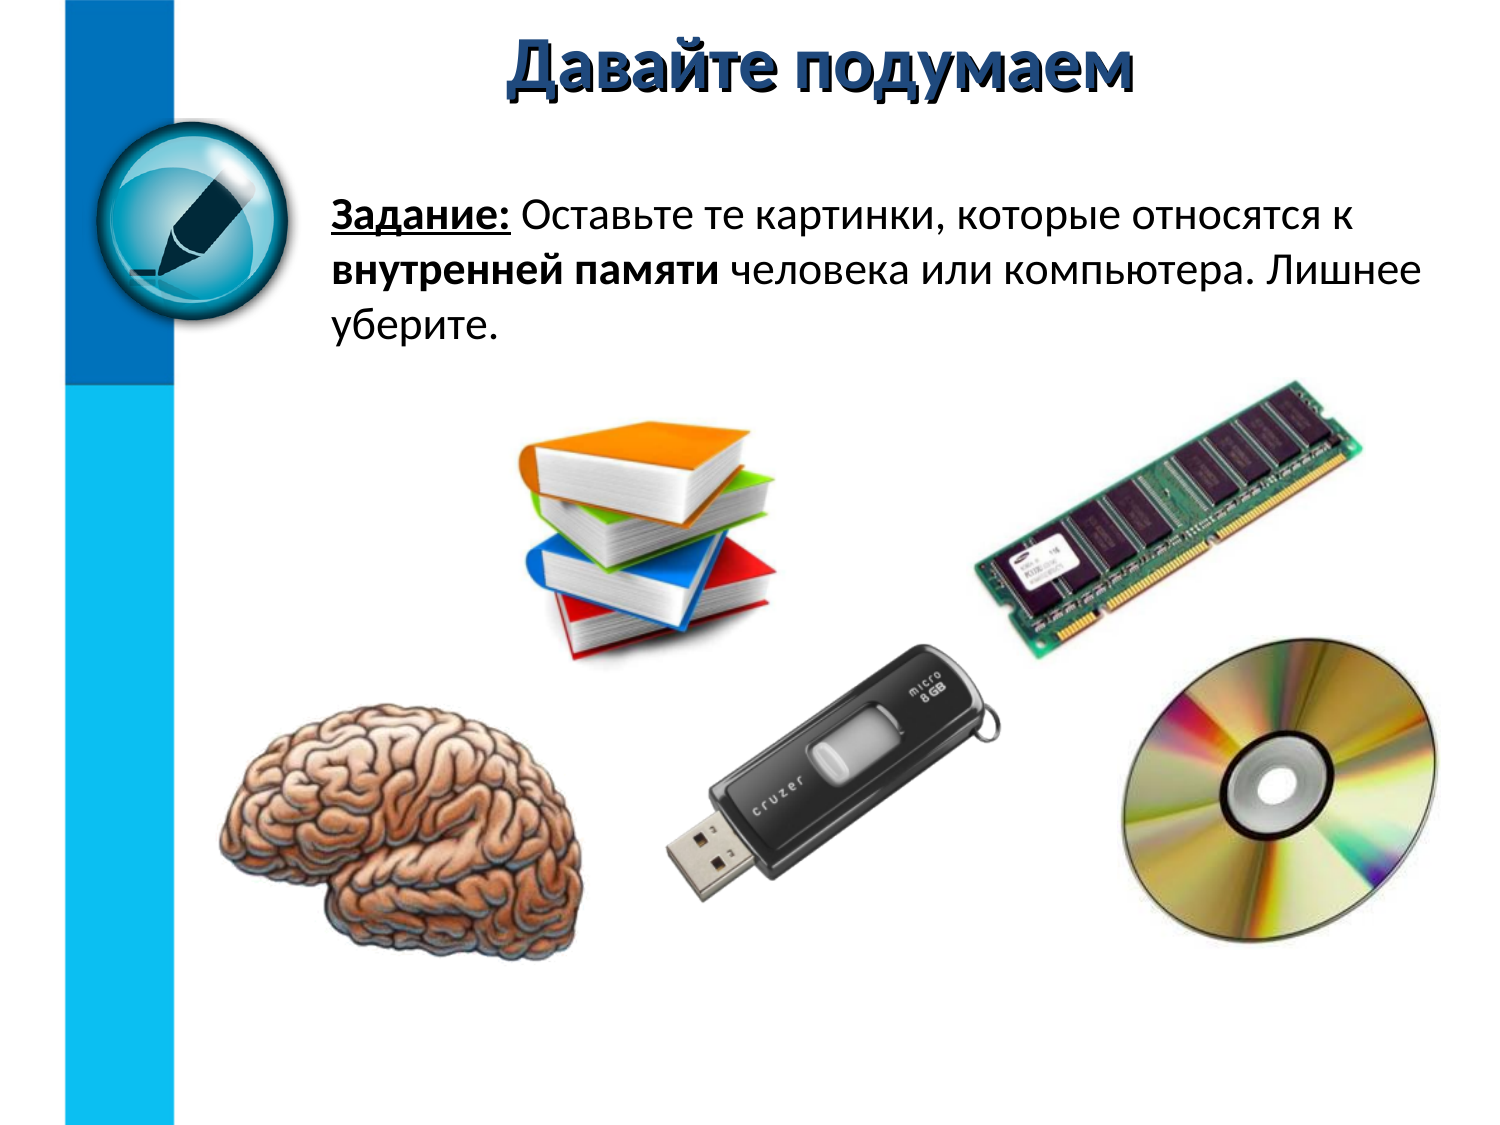

Давайте подумаем
Задание: Оставьте те картинки, которые относятся к внутренней памяти человека или компьютера. Лишнее уберите.